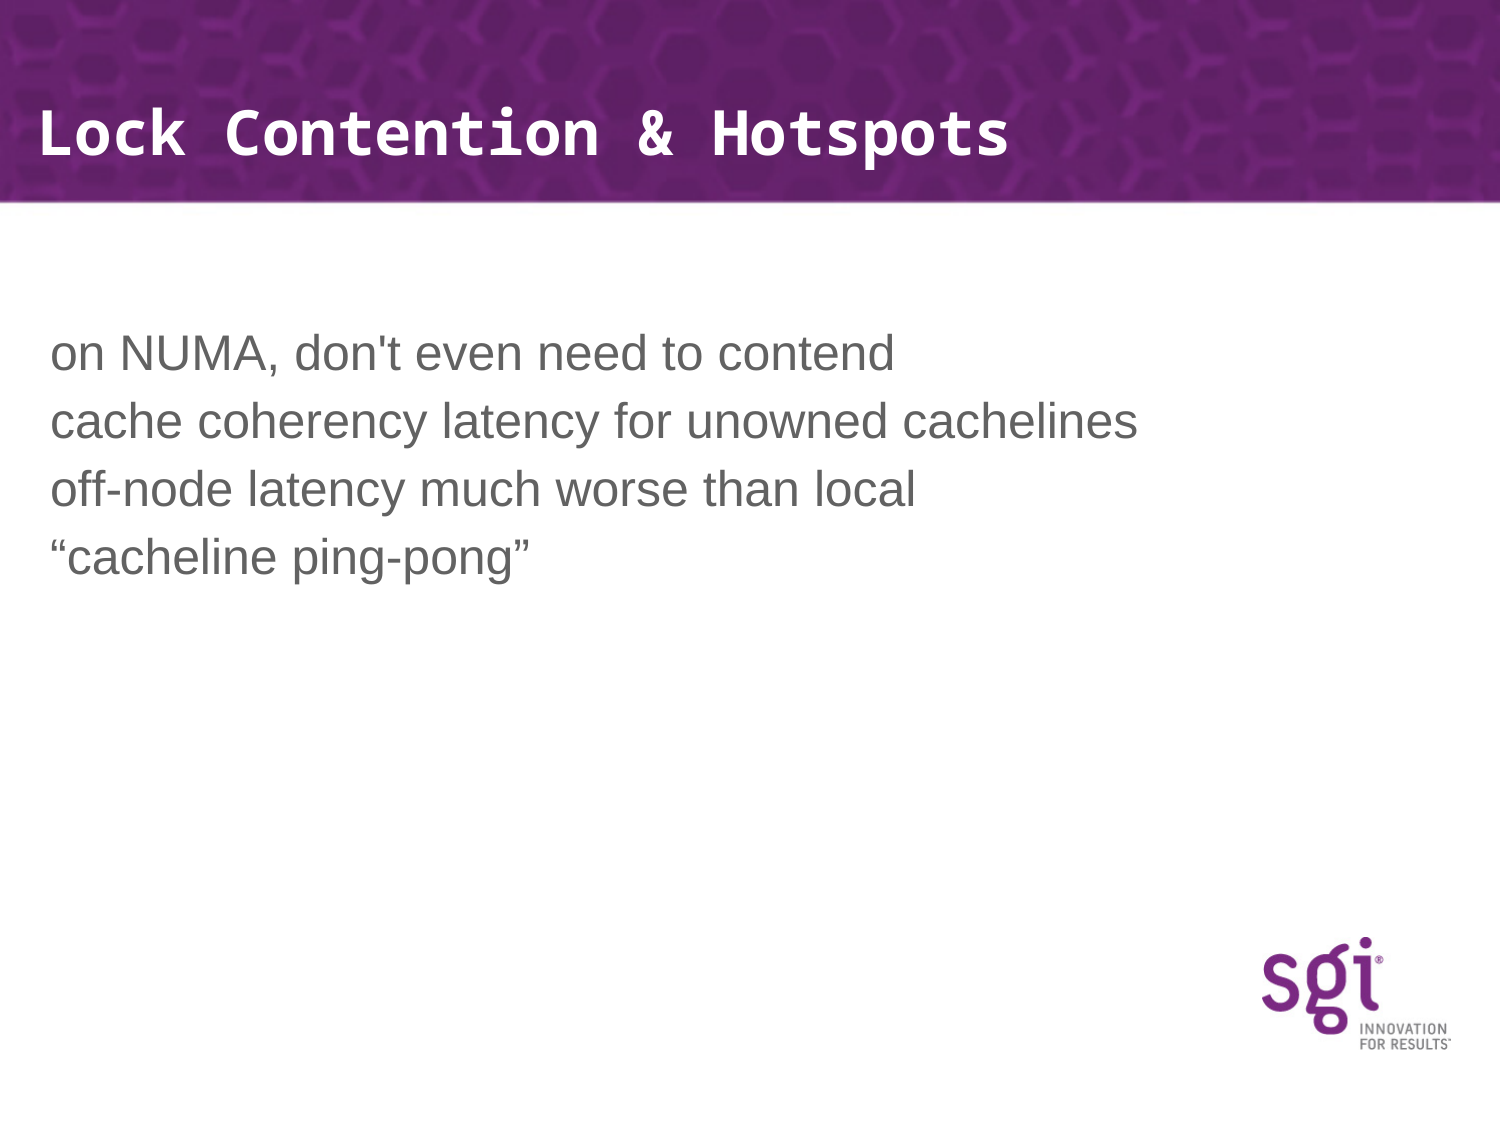

# Lock Contention & Hotspots
on NUMA, don't even need to contend
cache coherency latency for unowned cachelines
off-node latency much worse than local
“cacheline ping-pong”